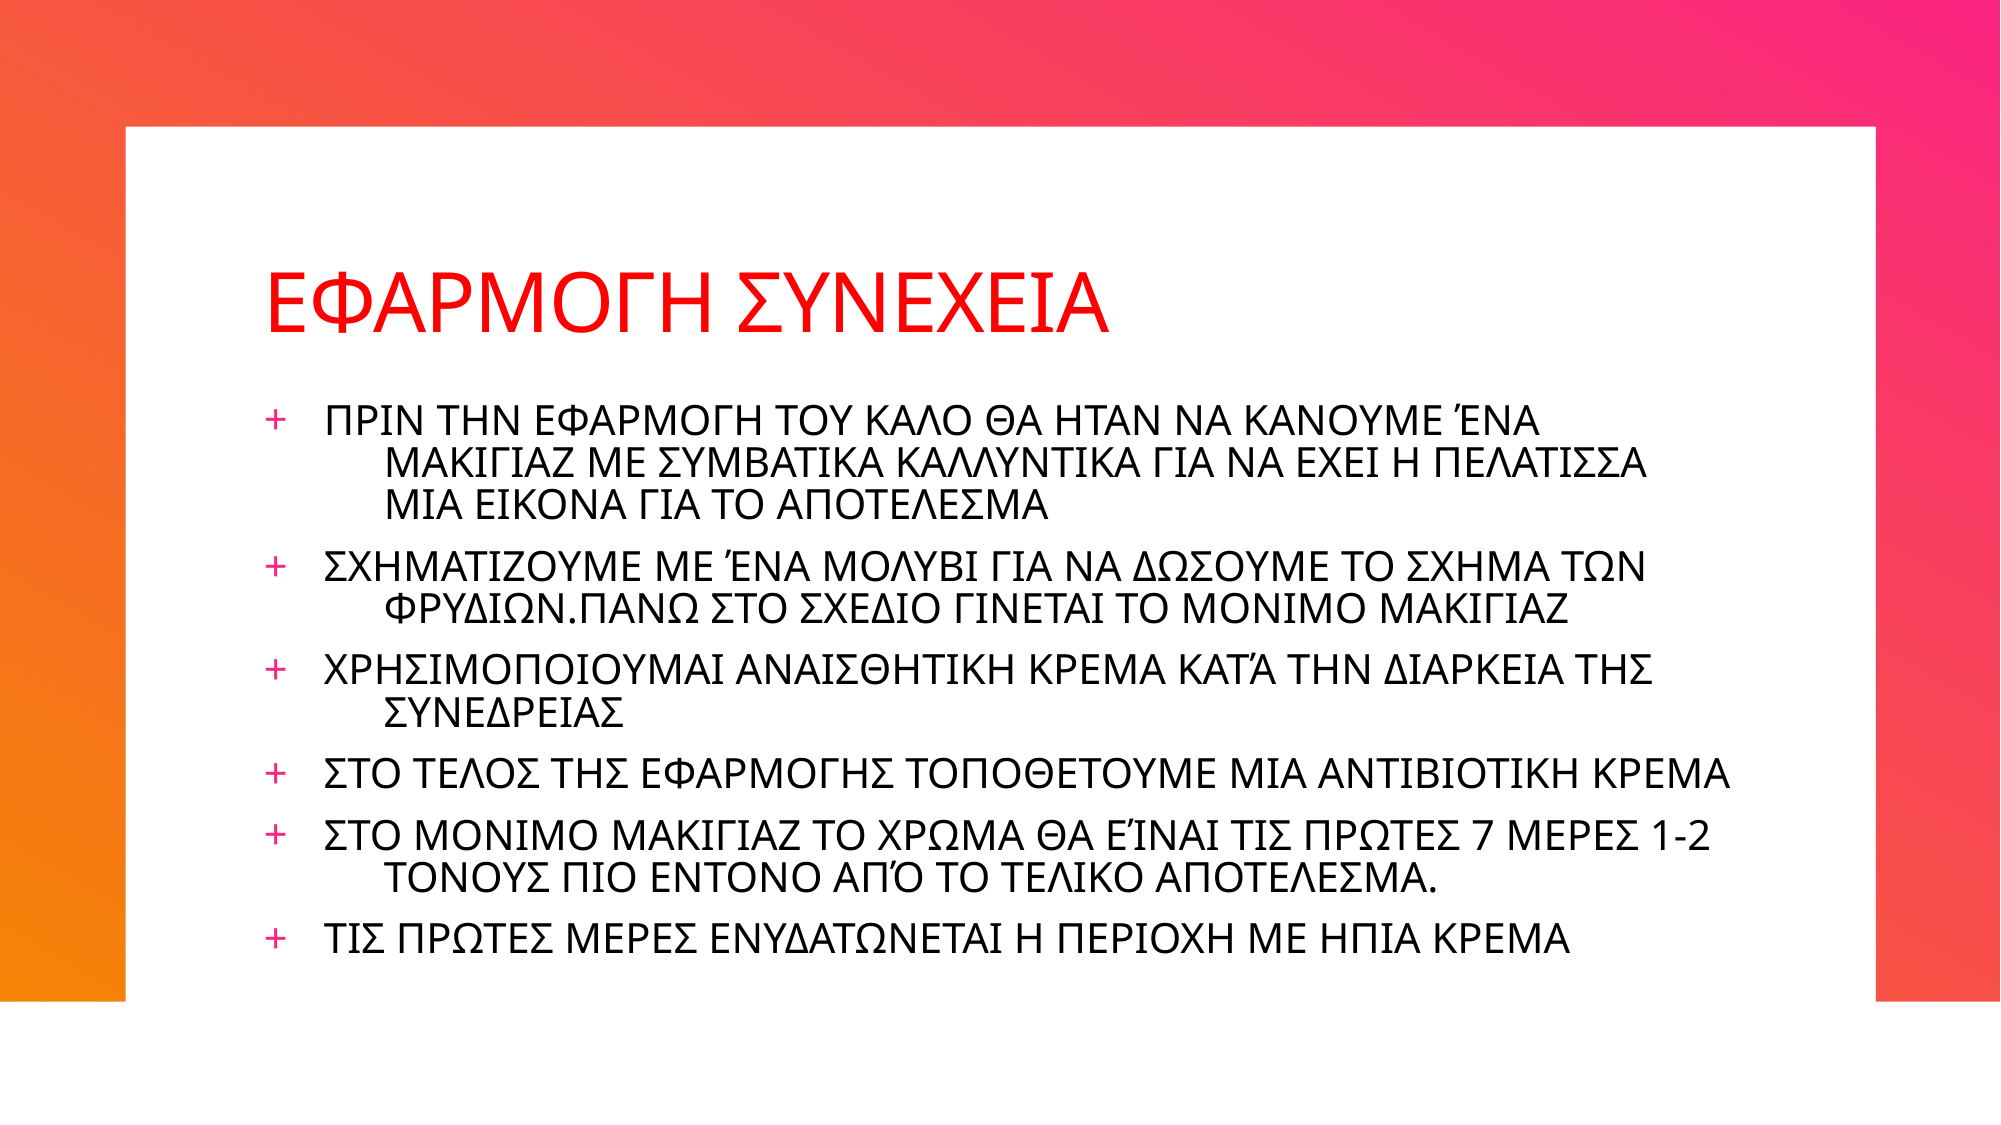

# ΕΦΑΡΜΟΓΗ ΣΥΝΕΧΕΙΑ
ΠΡΙΝ ΤΗΝ ΕΦΑΡΜΟΓΗ ΤΟΥ ΚΑΛΟ ΘΑ ΗΤΑΝ ΝΑ ΚΑΝΟΥΜΕ ΈΝΑ ΜΑΚΙΓΙΑΖ ΜΕ ΣΥΜΒΑΤΙΚΑ ΚΑΛΛΥΝΤΙΚΑ ΓΙΑ ΝΑ ΕΧΕΙ Η ΠΕΛΑΤΙΣΣΑ ΜΙΑ ΕΙΚΟΝΑ ΓΙΑ ΤΟ ΑΠΟΤΕΛΕΣΜΑ
ΣΧΗΜΑΤΙΖΟΥΜΕ ΜΕ ΈΝΑ ΜΟΛΥΒΙ ΓΙΑ ΝΑ ΔΩΣΟΥΜΕ ΤΟ ΣΧΗΜΑ ΤΩΝ ΦΡΥΔΙΩΝ.ΠΑΝΩ ΣΤΟ ΣΧΕΔΙΟ ΓΙΝΕΤΑΙ ΤΟ ΜΟΝΙΜΟ ΜΑΚΙΓΙΑΖ
ΧΡΗΣΙΜΟΠΟΙΟΥΜΑΙ ΑΝΑΙΣΘΗΤΙΚΗ ΚΡΕΜΑ ΚΑΤΆ ΤΗΝ ΔΙΑΡΚΕΙΑ ΤΗΣ ΣΥΝΕΔΡΕΙΑΣ
ΣΤΟ ΤΕΛΟΣ ΤΗΣ ΕΦΑΡΜΟΓΗΣ ΤΟΠΟΘΕΤΟΥΜΕ ΜΙΑ ΑΝΤΙΒΙΟΤΙΚΗ ΚΡΕΜΑ
ΣΤΟ ΜΟΝΙΜΟ ΜΑΚΙΓΙΑΖ ΤΟ ΧΡΩΜΑ ΘΑ ΕΊΝΑΙ ΤΙΣ ΠΡΩΤΕΣ 7 ΜΕΡΕΣ 1-2 ΤΟΝΟΥΣ ΠΙΟ ΕΝΤΟΝΟ ΑΠΌ ΤΟ ΤΕΛΙΚΟ ΑΠΟΤΕΛΕΣΜΑ.
ΤΙΣ ΠΡΩΤΕΣ ΜΕΡΕΣ ΕΝΥΔΑΤΩΝΕΤΑΙ Η ΠΕΡΙΟΧΗ ΜΕ ΗΠΙΑ ΚΡΕΜΑ